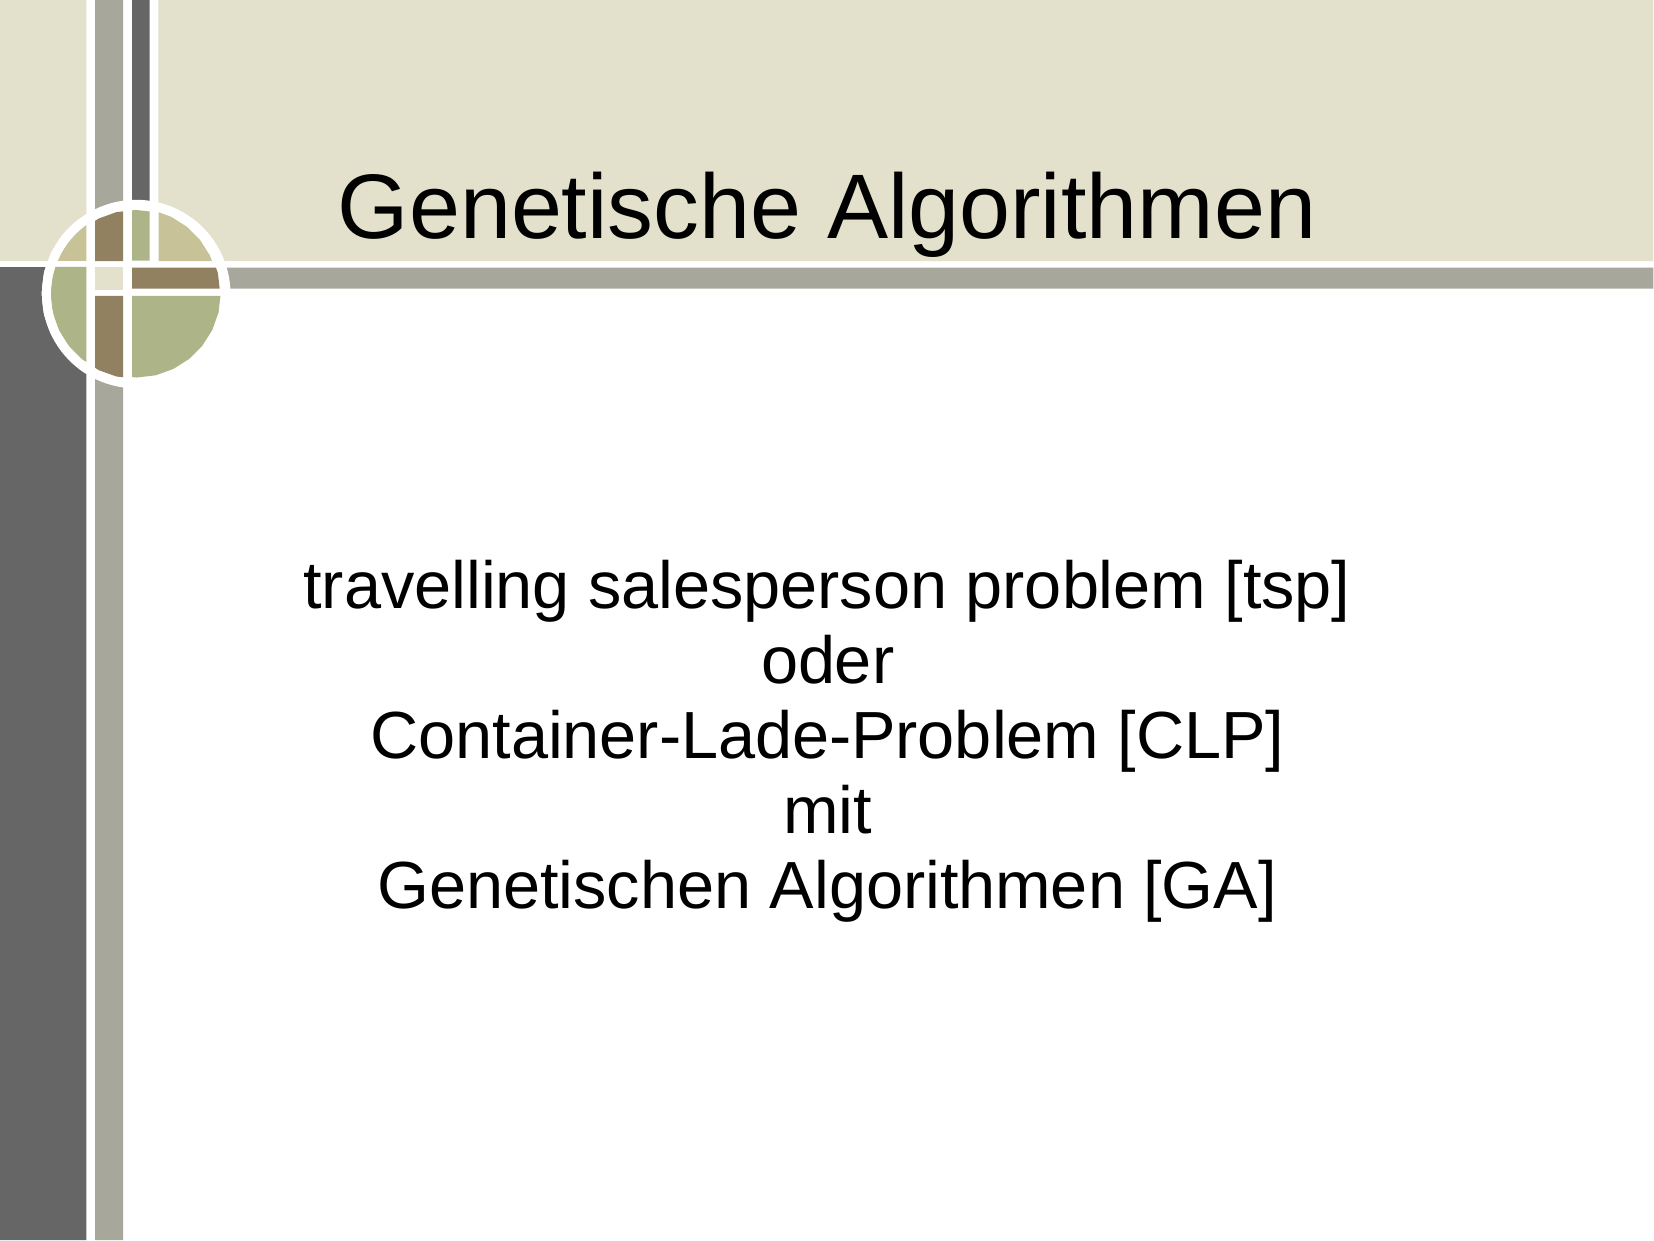

# Genetische Algorithmen
travelling salesperson problem [tsp]
oder
Container-Lade-Problem [CLP]
mit
Genetischen Algorithmen [GA]